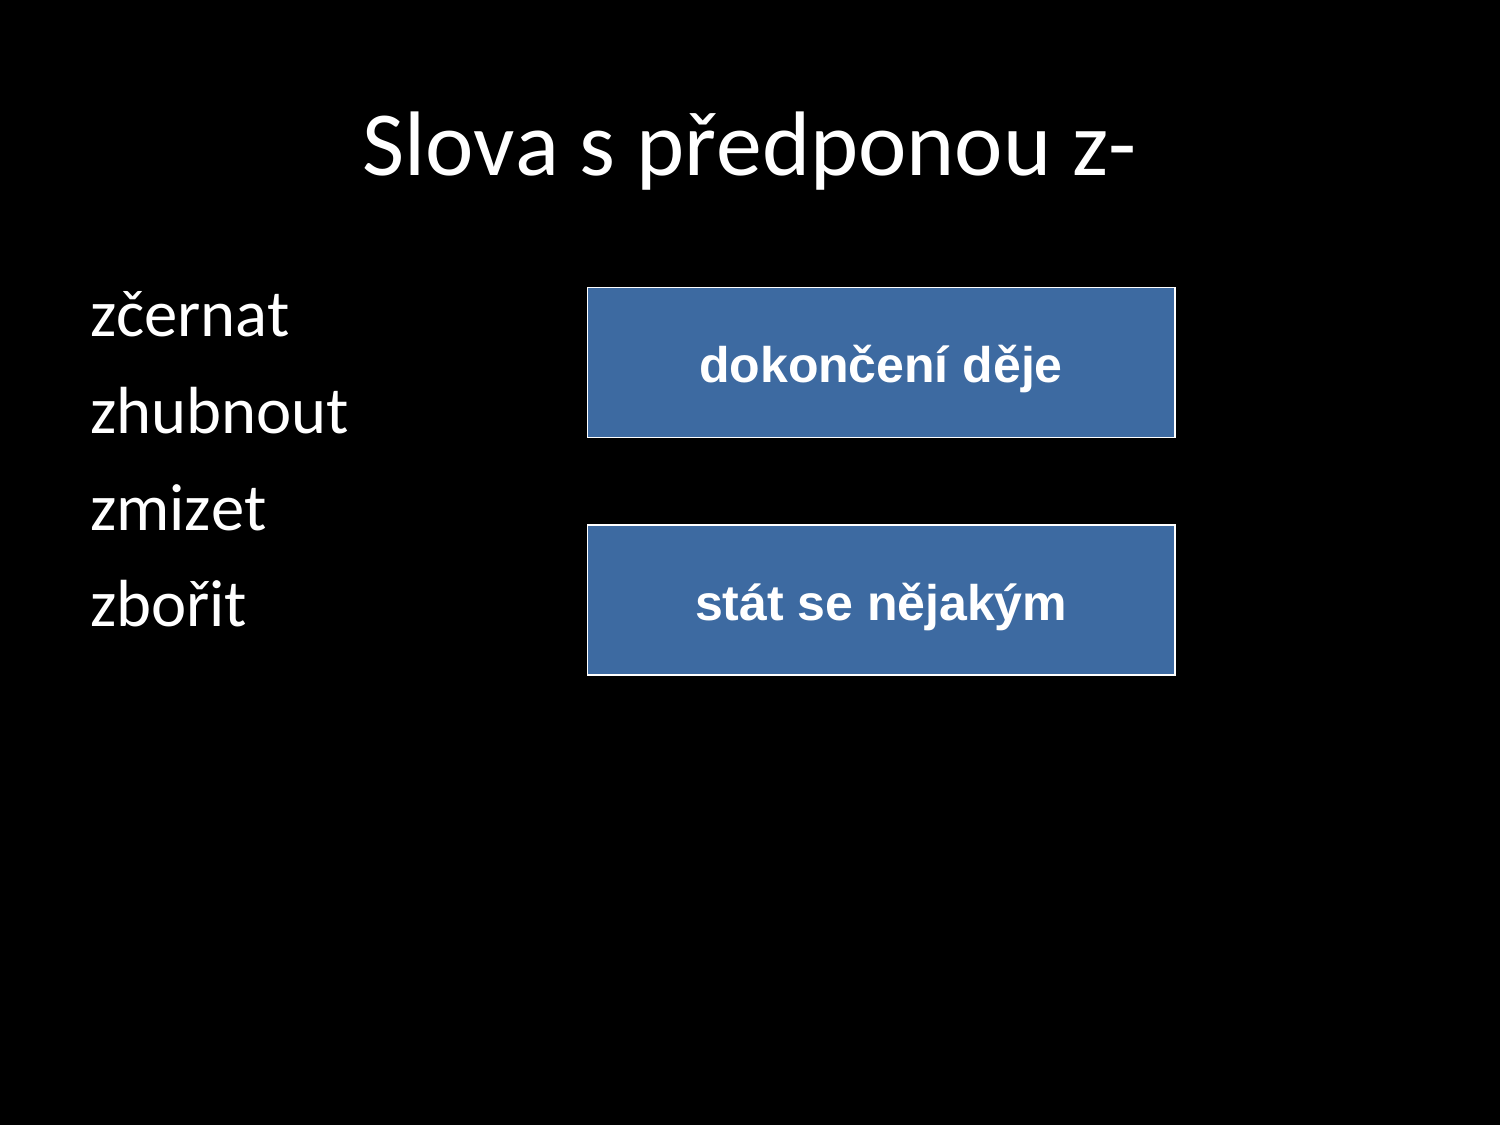

# Slova s předponou z-
zčernat
zhubnout
zmizet
zbořit
dokončení děje
stát se nějakým